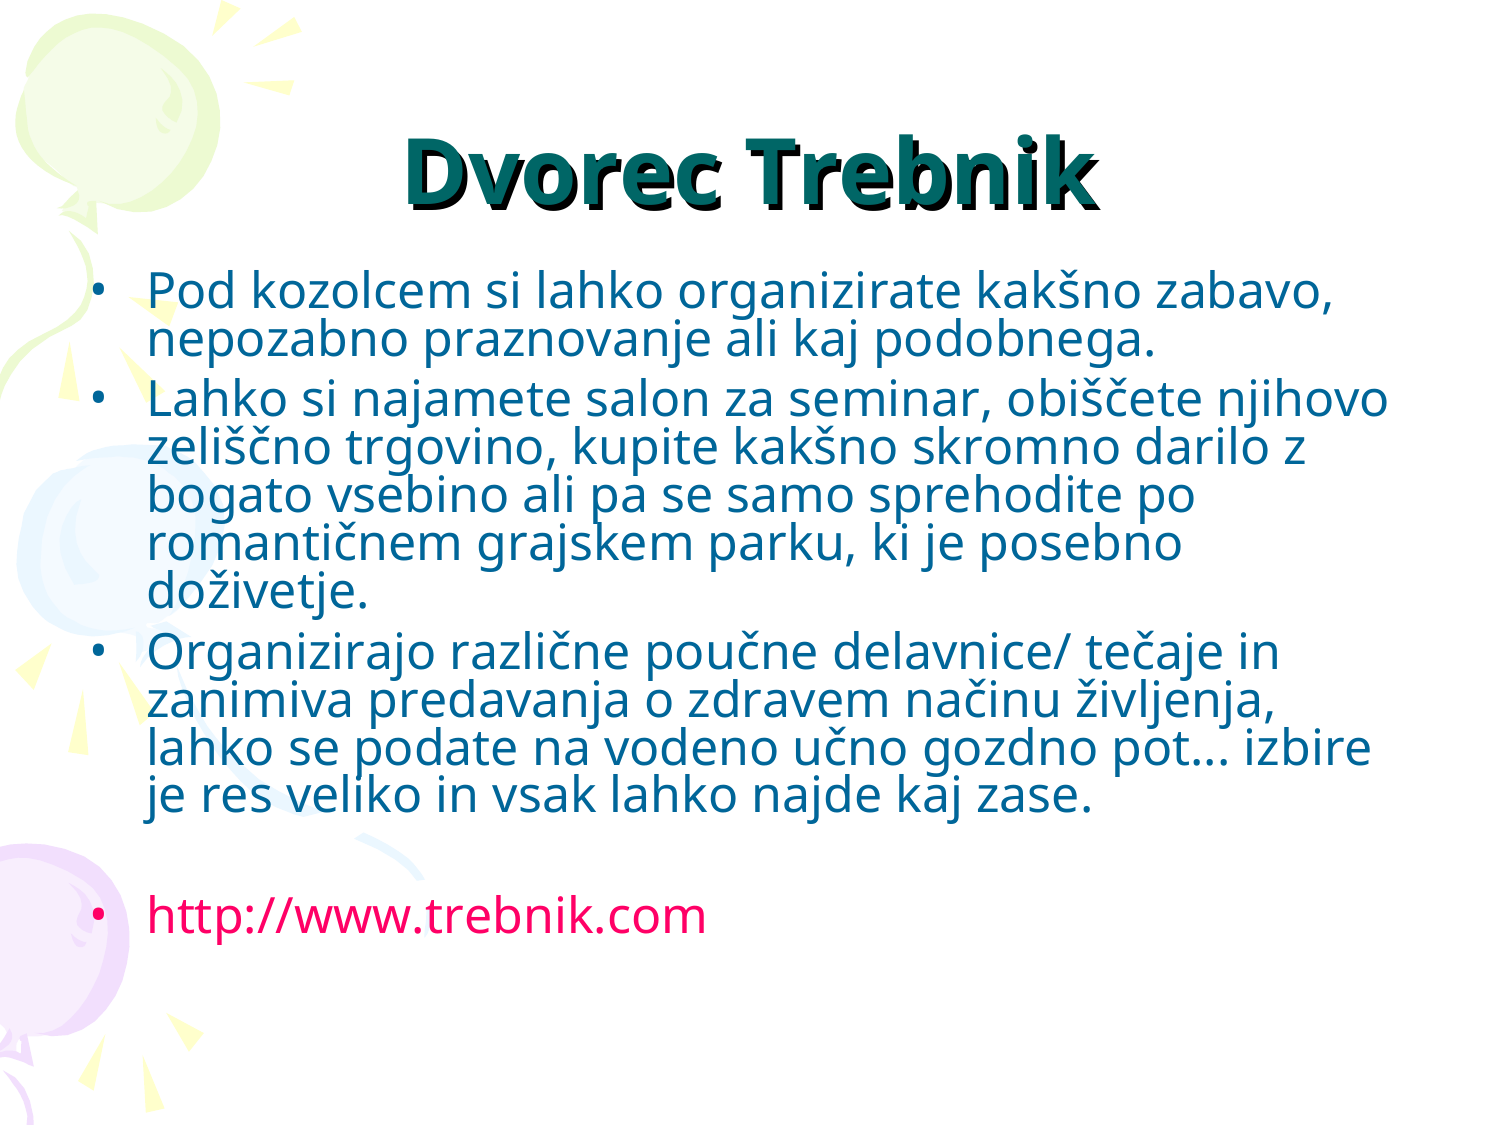

# Dvorec Trebnik
Pod kozolcem si lahko organizirate kakšno zabavo, nepozabno praznovanje ali kaj podobnega.
Lahko si najamete salon za seminar, obiščete njihovo zeliščno trgovino, kupite kakšno skromno darilo z bogato vsebino ali pa se samo sprehodite po romantičnem grajskem parku, ki je posebno doživetje.
Organizirajo različne poučne delavnice/ tečaje in zanimiva predavanja o zdravem načinu življenja, lahko se podate na vodeno učno gozdno pot... izbire je res veliko in vsak lahko najde kaj zase.
http://www.trebnik.com